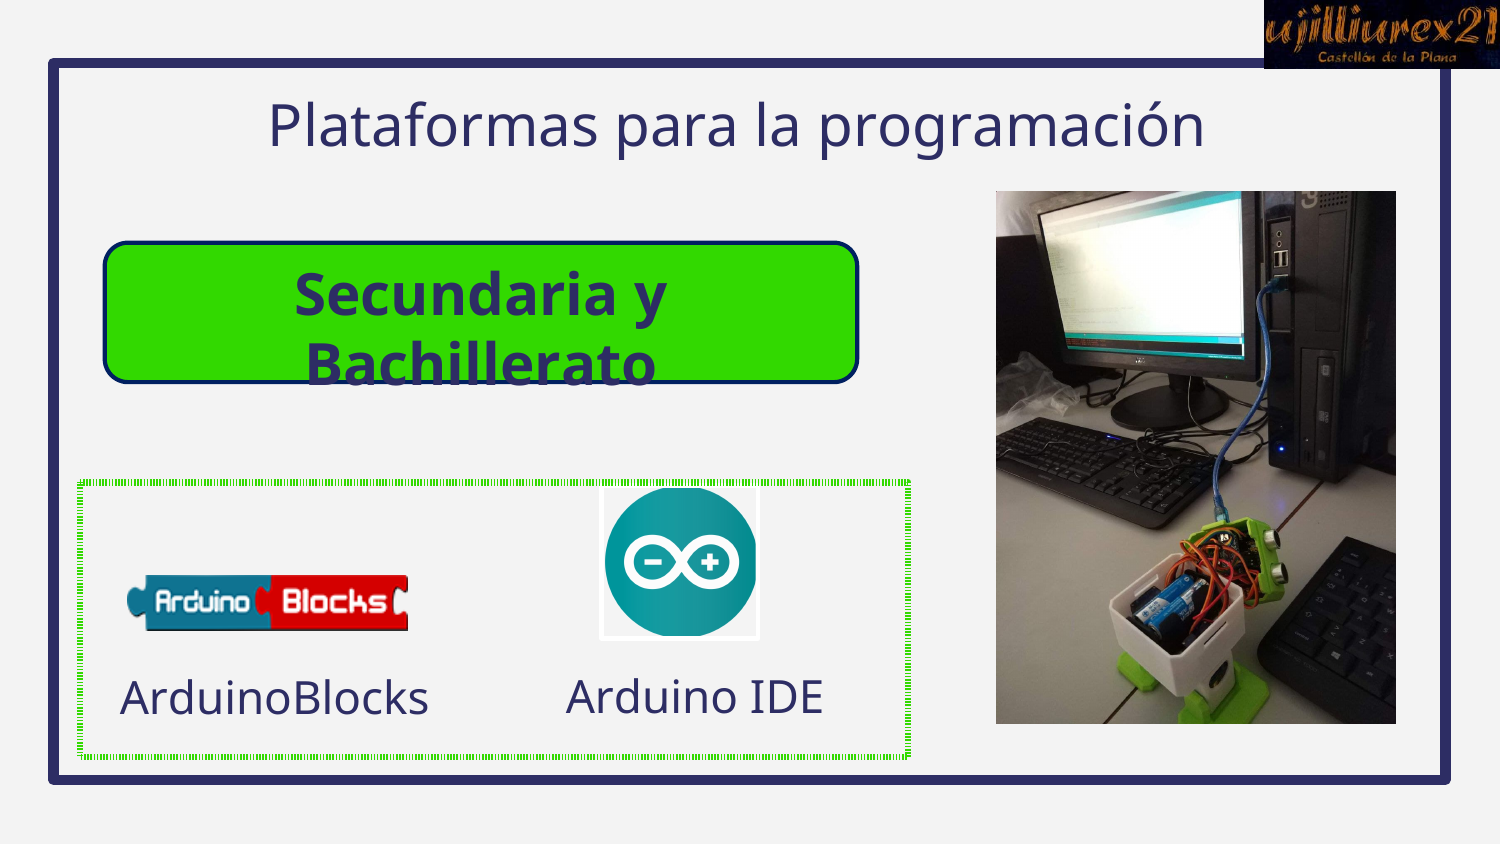

# Plataformas para la programación
Secundaria y Bachillerato
Arduino IDE
ArduinoBlocks